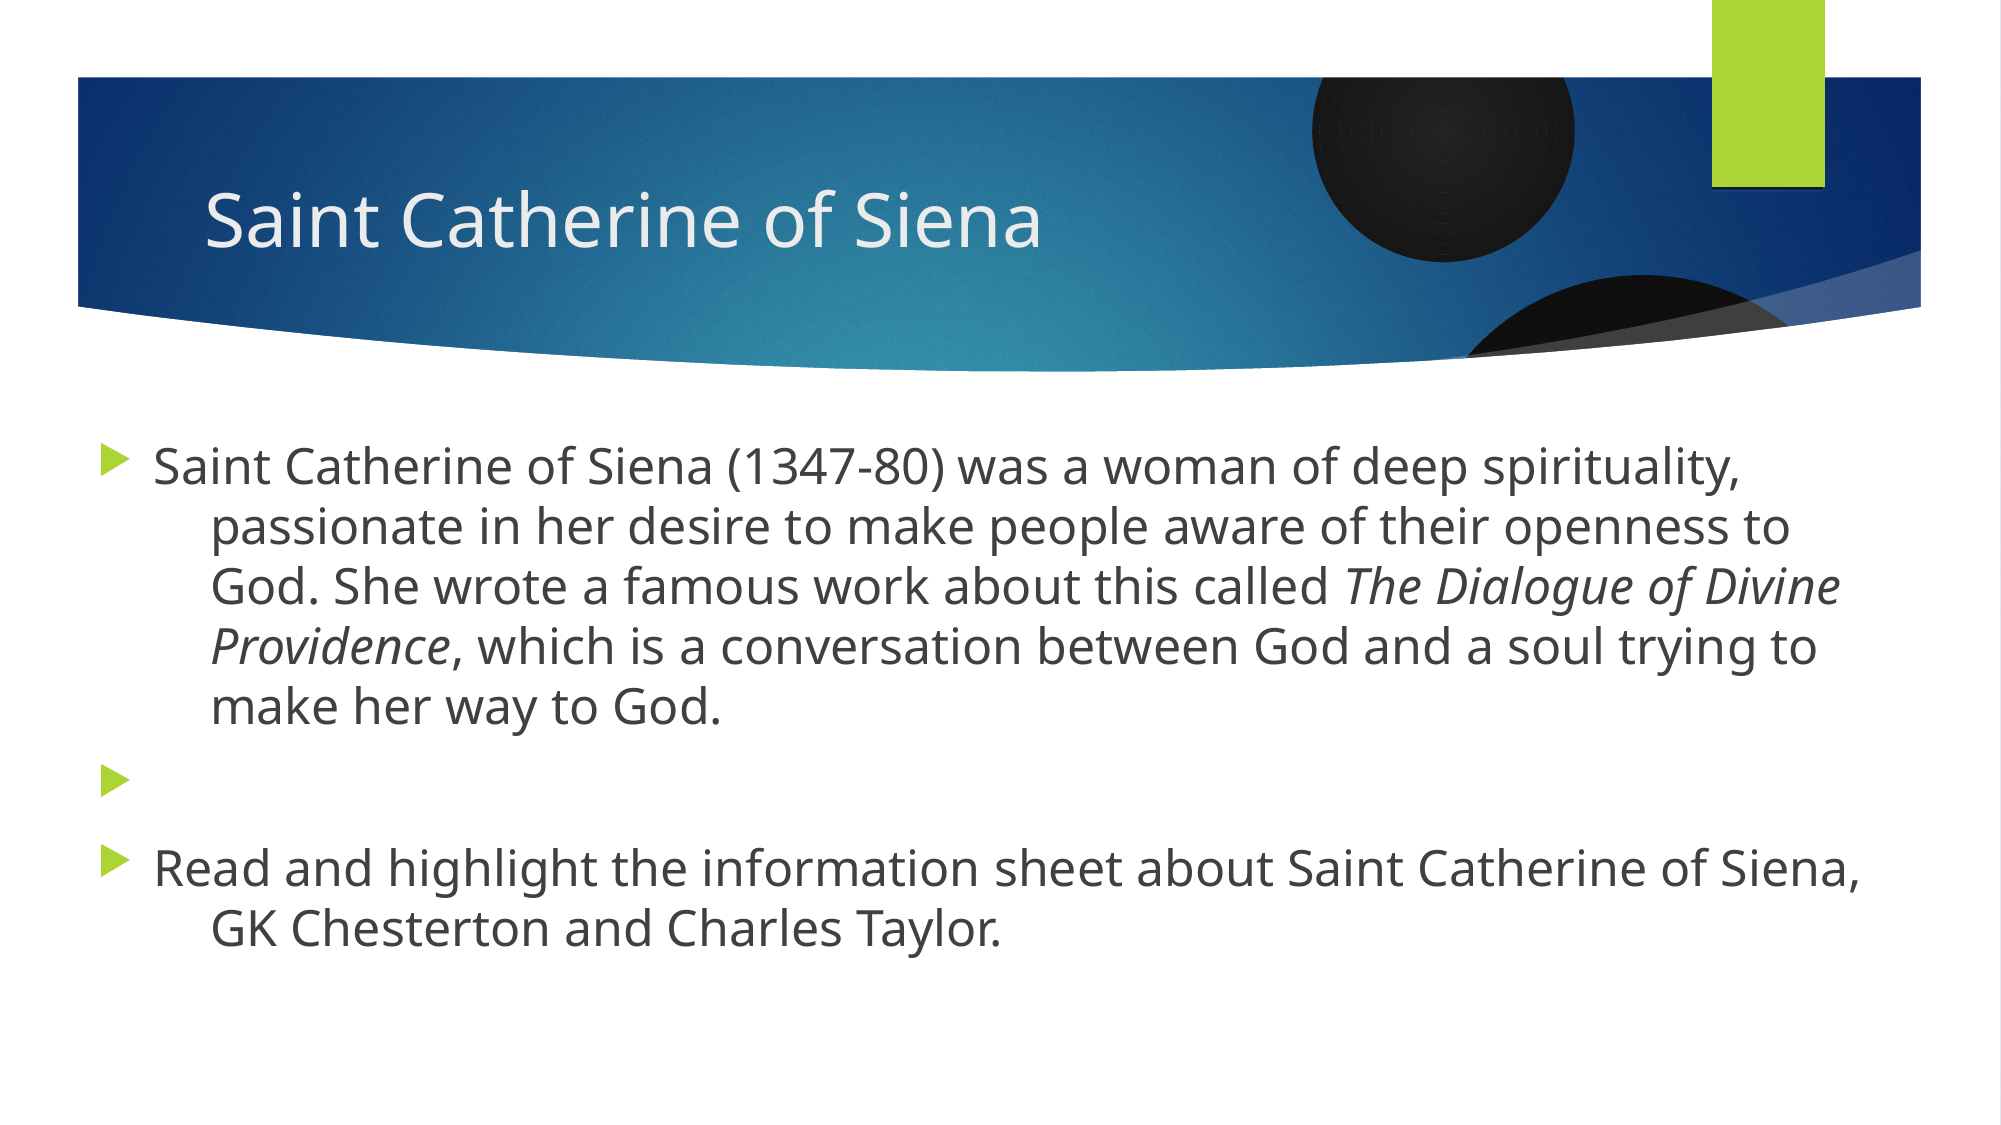

# Saint Catherine of Siena
Saint Catherine of Siena (1347-80) was a woman of deep spirituality, passionate in her desire to make people aware of their openness to God. She wrote a famous work about this called The Dialogue of Divine Providence, which is a conversation between God and a soul trying to make her way to God.
Read and highlight the information sheet about Saint Catherine of Siena, GK Chesterton and Charles Taylor.